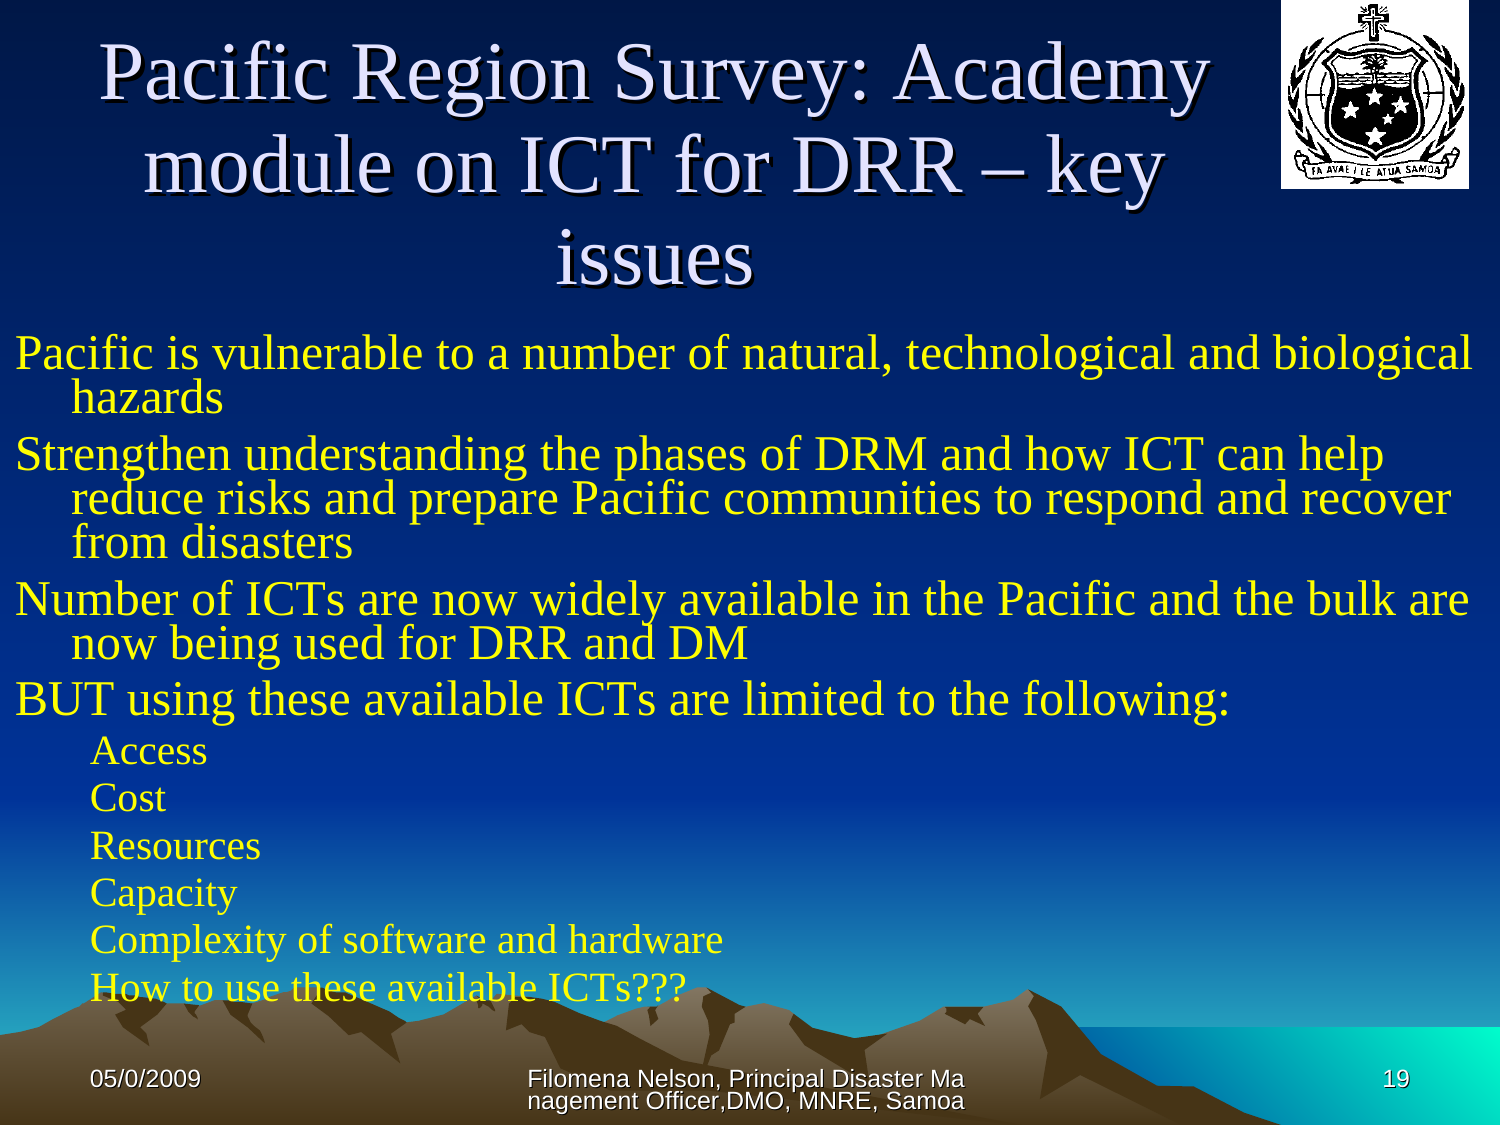

# Pacific Region Survey: Academy module on ICT for DRR – key issues
Pacific is vulnerable to a number of natural, technological and biological hazards
Strengthen understanding the phases of DRM and how ICT can help reduce risks and prepare Pacific communities to respond and recover from disasters
Number of ICTs are now widely available in the Pacific and the bulk are now being used for DRR and DM
BUT using these available ICTs are limited to the following:
Access
Cost
Resources
Capacity
Complexity of software and hardware
How to use these available ICTs???
05/0/2009
Filomena Nelson, Principal Disaster Management Officer,DMO, MNRE, Samoa
19